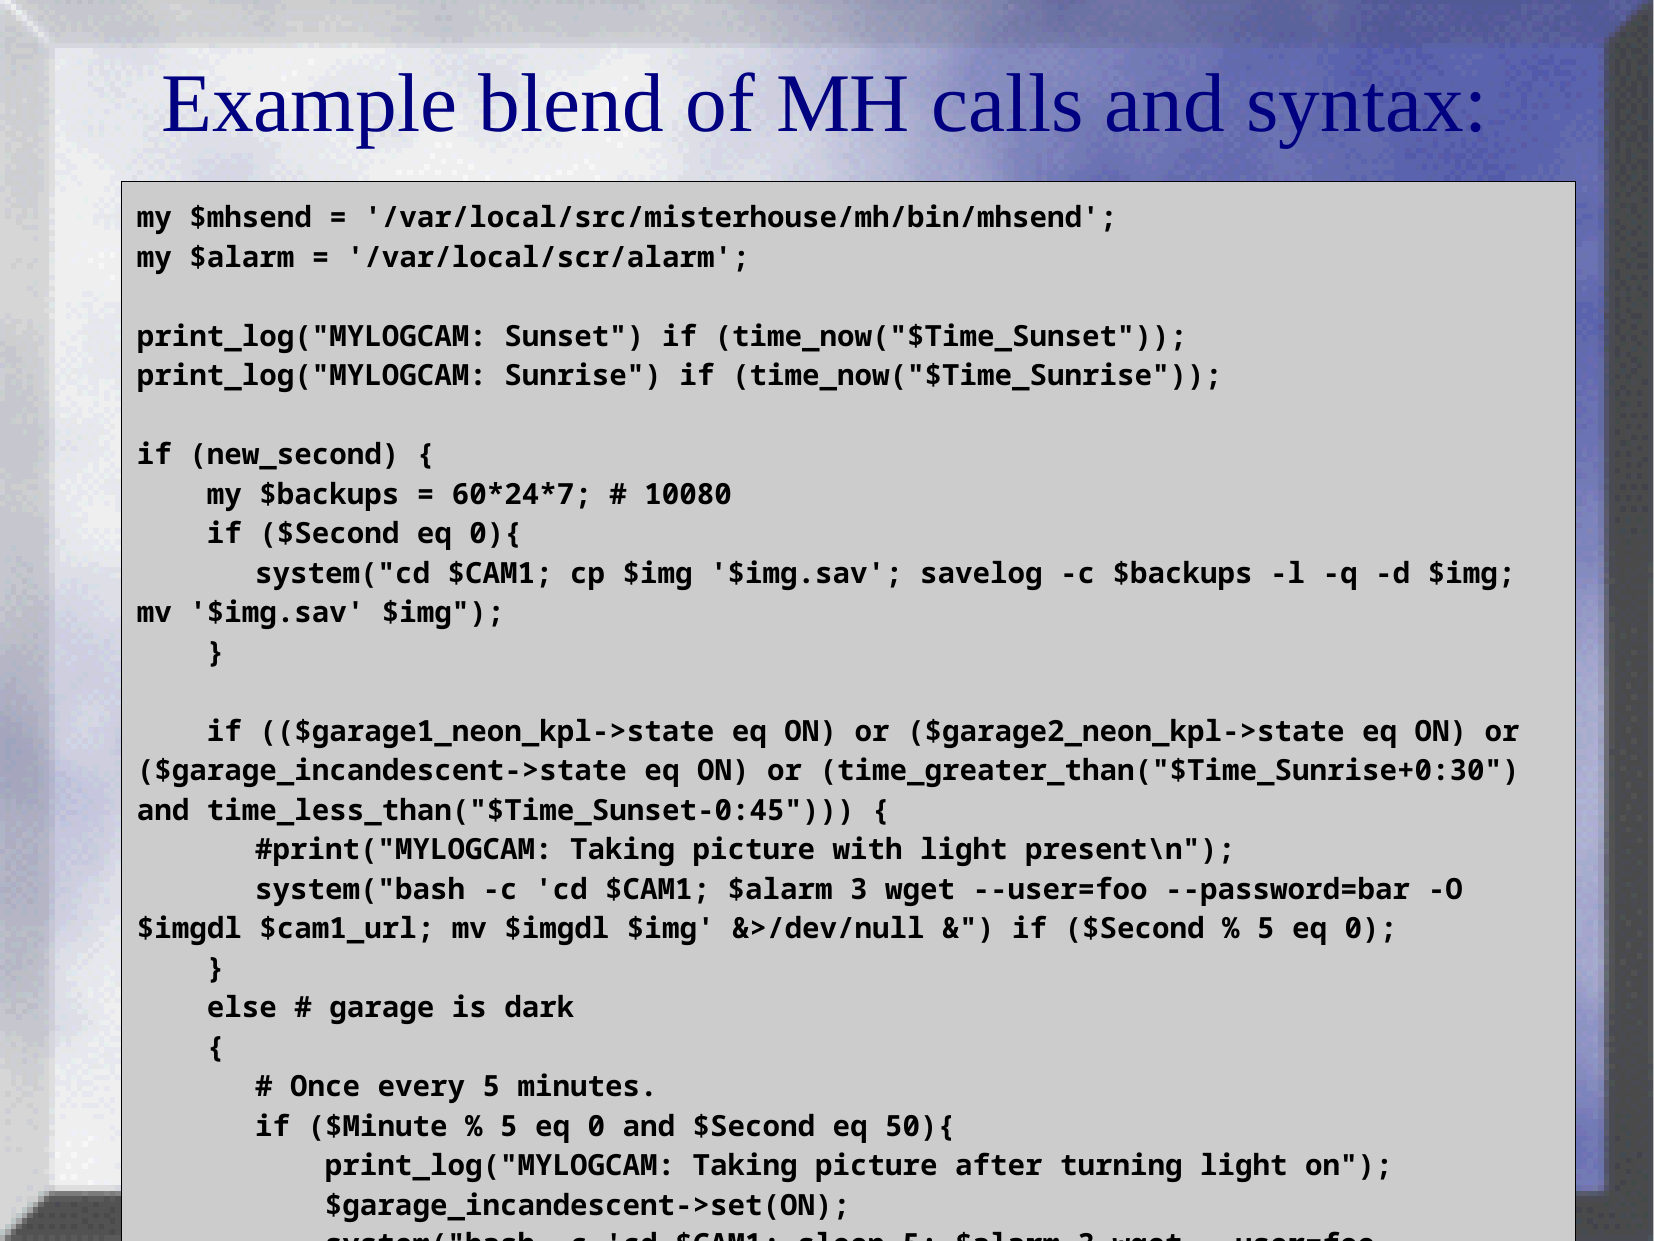

# Example blend of MH calls and syntax:
my $mhsend = '/var/local/src/misterhouse/mh/bin/mhsend';
my $alarm = '/var/local/scr/alarm';
print_log("MYLOGCAM: Sunset") if (time_now("$Time_Sunset"));
print_log("MYLOGCAM: Sunrise") if (time_now("$Time_Sunrise"));
if (new_second) {
 my $backups = 60*24*7; # 10080
 if ($Second eq 0){
	system("cd $CAM1; cp $img '$img.sav'; savelog -c $backups -l -q -d $img; mv '$img.sav' $img");
 }
 if (($garage1_neon_kpl->state eq ON) or ($garage2_neon_kpl->state eq ON) or ($garage_incandescent->state eq ON) or (time_greater_than("$Time_Sunrise+0:30") and time_less_than("$Time_Sunset-0:45"))) {
	#print("MYLOGCAM: Taking picture with light present\n");
	system("bash -c 'cd $CAM1; $alarm 3 wget --user=foo --password=bar -O $imgdl $cam1_url; mv $imgdl $img' &>/dev/null &") if ($Second % 5 eq 0);
 }
 else # garage is dark
 {
	# Once every 5 minutes.
 	if ($Minute % 5 eq 0 and $Second eq 50){
	 print_log("MYLOGCAM: Taking picture after turning light on");
	 $garage_incandescent->set(ON);
	 system("bash -c 'cd $CAM1; sleep 5; $alarm 3 wget --user=foo --password=bar -O $imgdl $cam1_url; mv $imgdl $img; $mhsend --run garage incandescent off' &>/dev/null &");
	}
 }
}